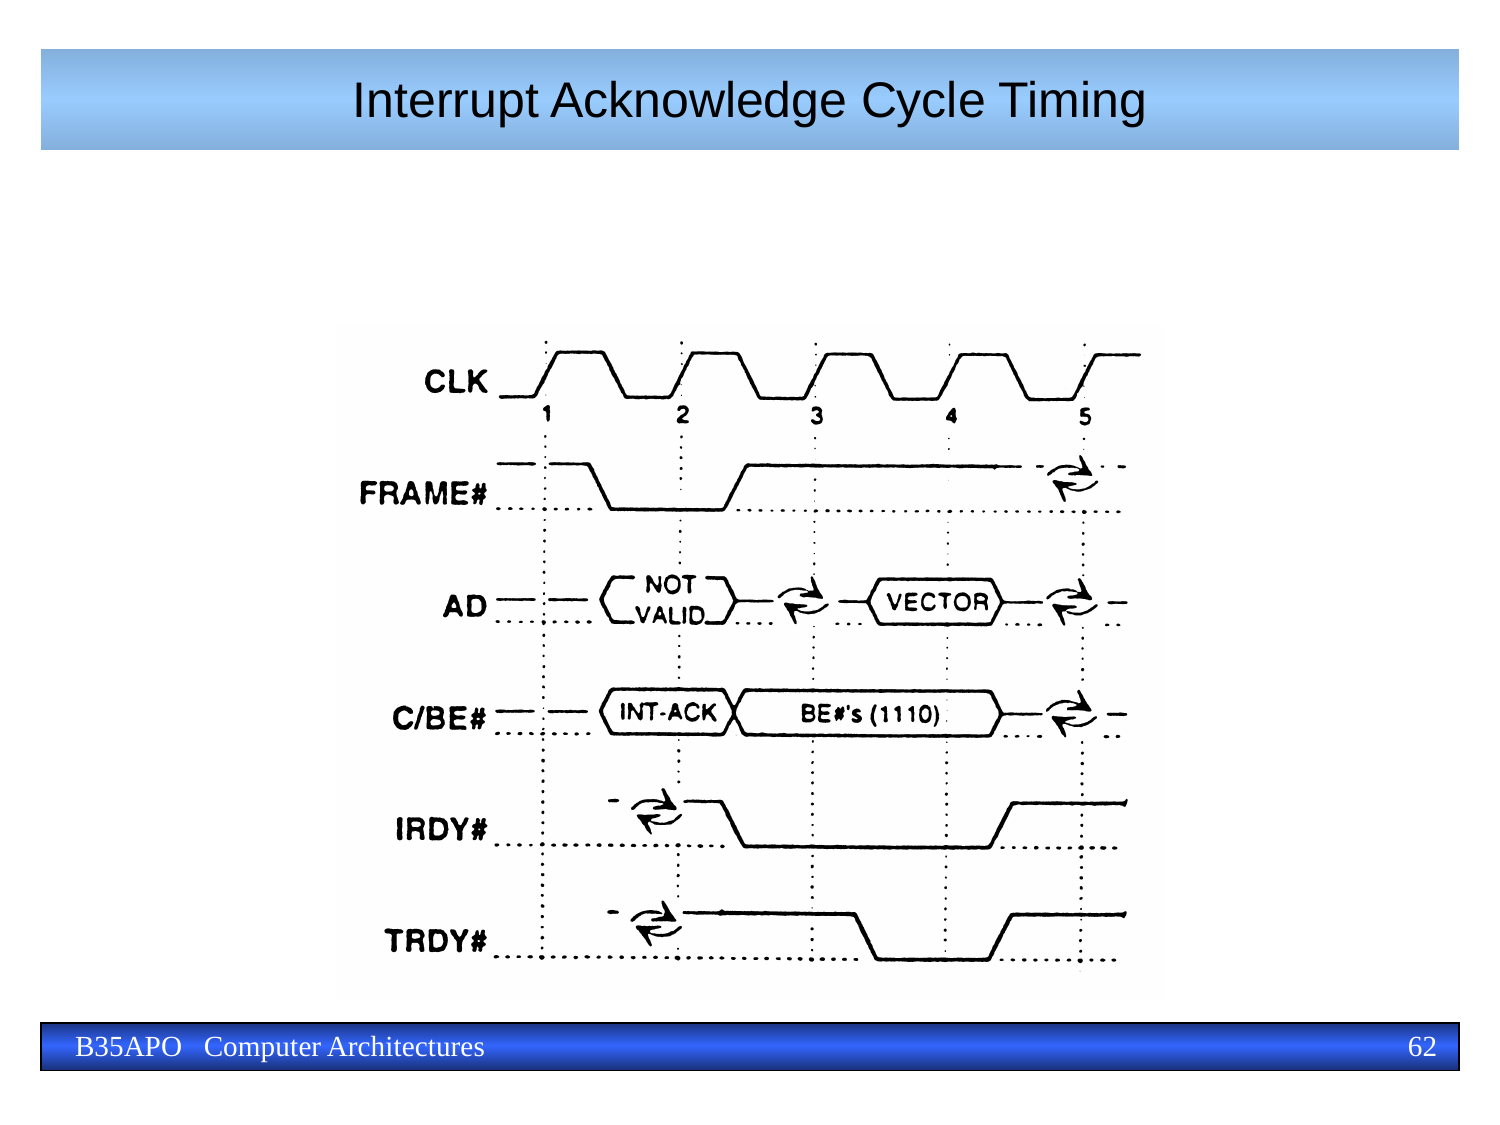

# Interrupt Acknowledge Cycle Timing
B35APO Computer Architectures
62